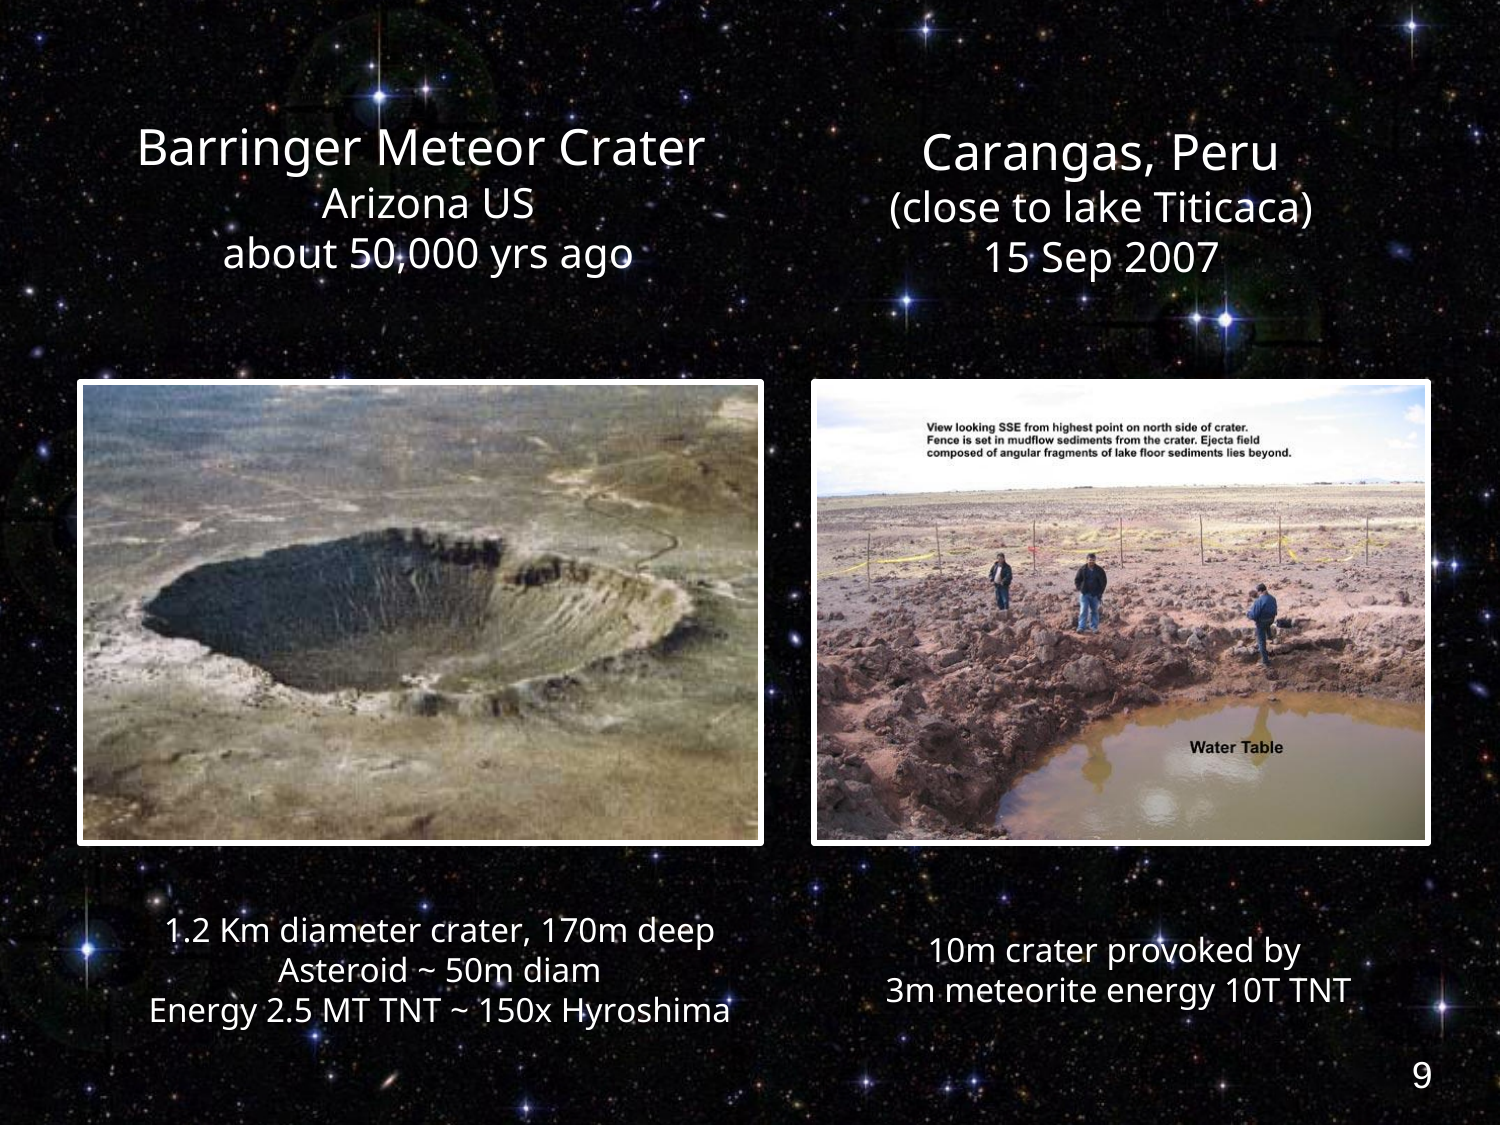

Barringer Meteor Crater
Arizona US
about 50,000 yrs ago
Carangas, Peru
(close to lake Titicaca)
15 Sep 2007
1.2 Km diameter crater, 170m deep
Asteroid ~ 50m diam
Energy 2.5 MT TNT ~ 150x Hyroshima
10m crater provoked by
3m meteorite energy 10T TNT
9